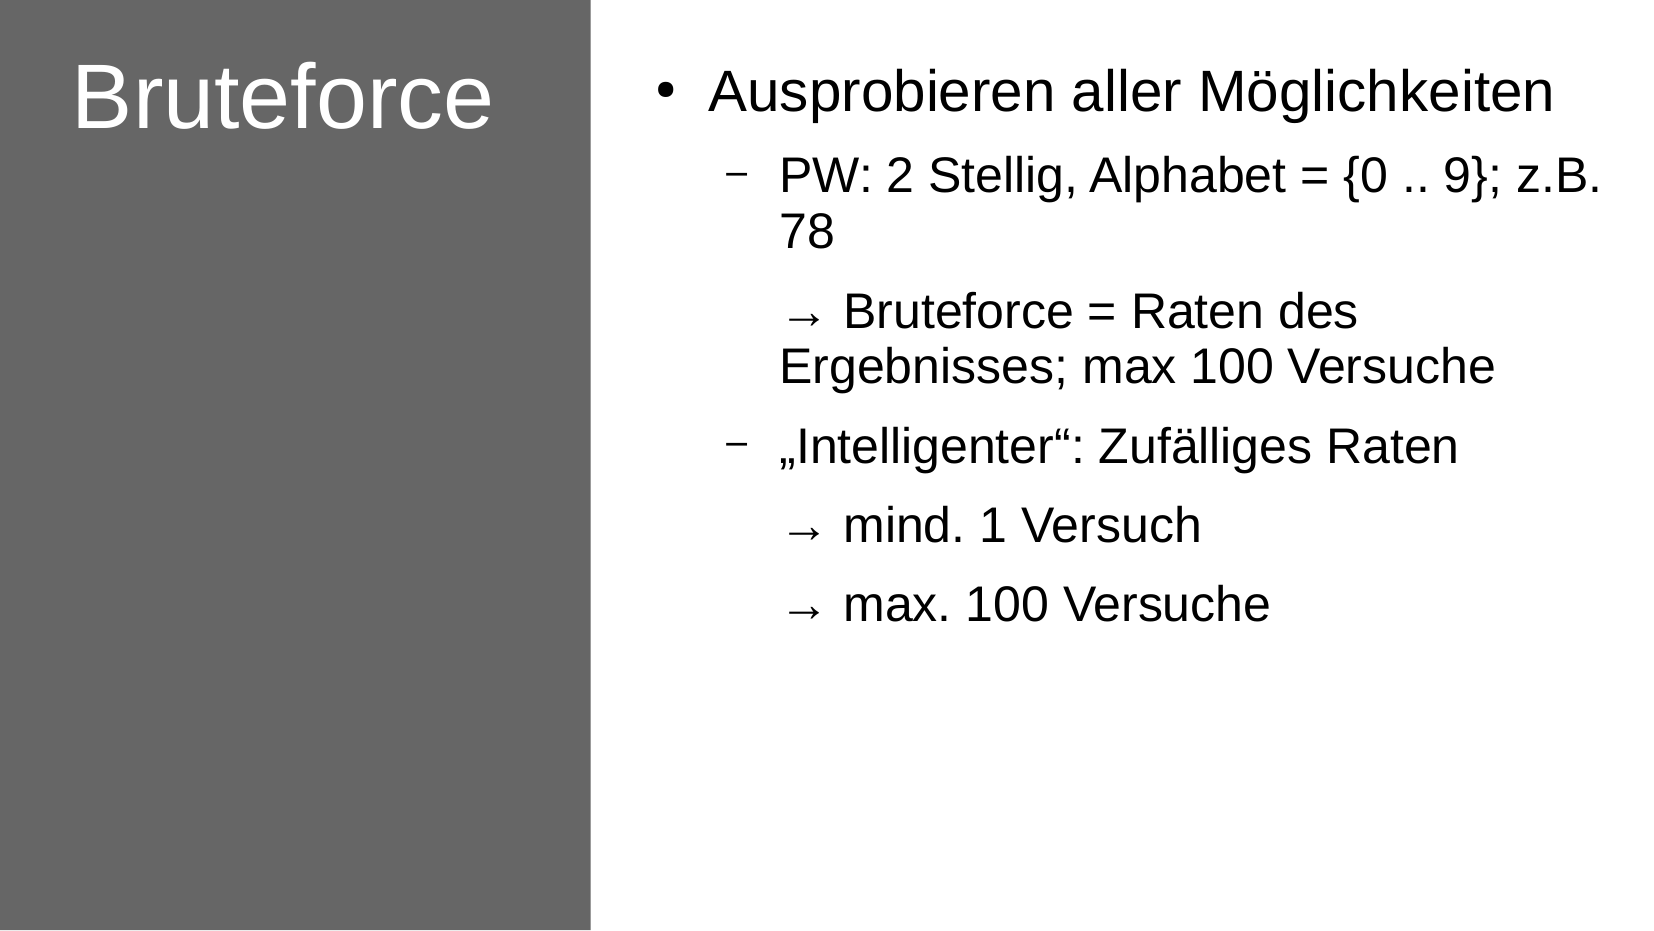

# Bruteforce
Ausprobieren aller Möglichkeiten
PW: 2 Stellig, Alphabet = {0 .. 9}; z.B. 78
→ Bruteforce = Raten des Ergebnisses; max 100 Versuche
„Intelligenter“: Zufälliges Raten
→ mind. 1 Versuch
→ max. 100 Versuche